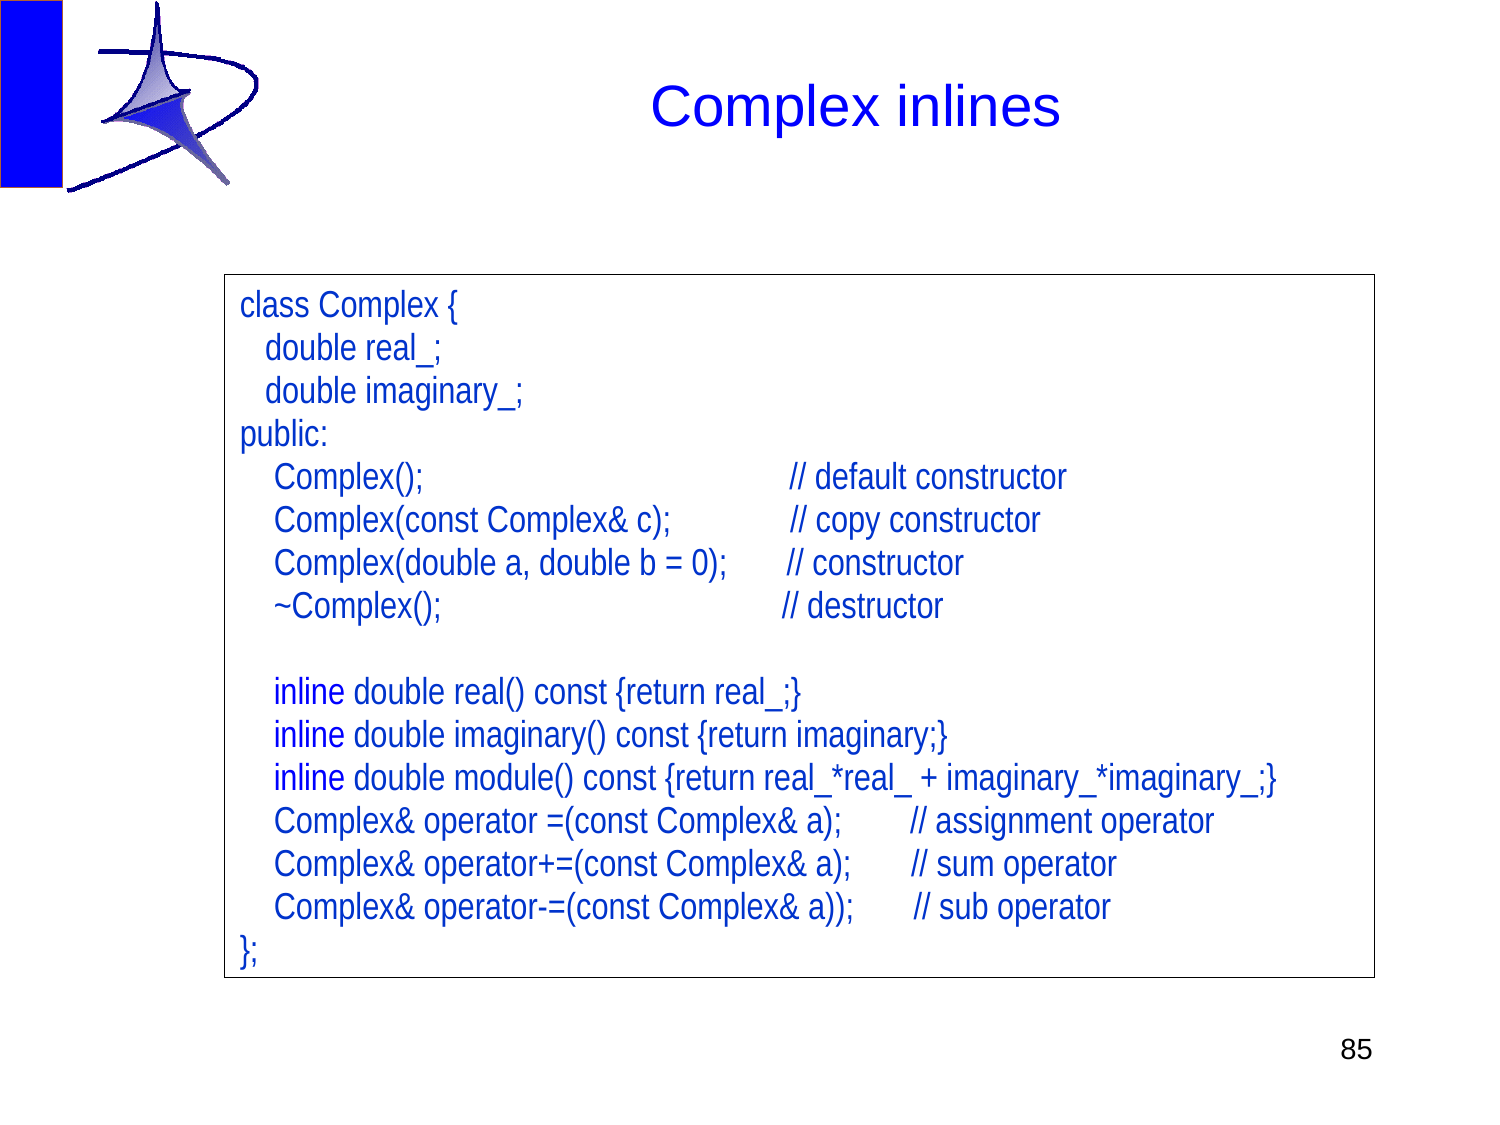

# Complex inlines
class Complex {
 double real_;
 double imaginary_;
public:
 Complex(); // default constructor
 Complex(const Complex& c); // copy constructor
 Complex(double a, double b = 0); // constructor
 ~Complex(); // destructor
 inline double real() const {return real_;}
 inline double imaginary() const {return imaginary;}
 inline double module() const {return real_*real_ + imaginary_*imaginary_;}
 Complex& operator =(const Complex& a); // assignment operator
 Complex& operator+=(const Complex& a); // sum operator
 Complex& operator-=(const Complex& a)); // sub operator
};
85